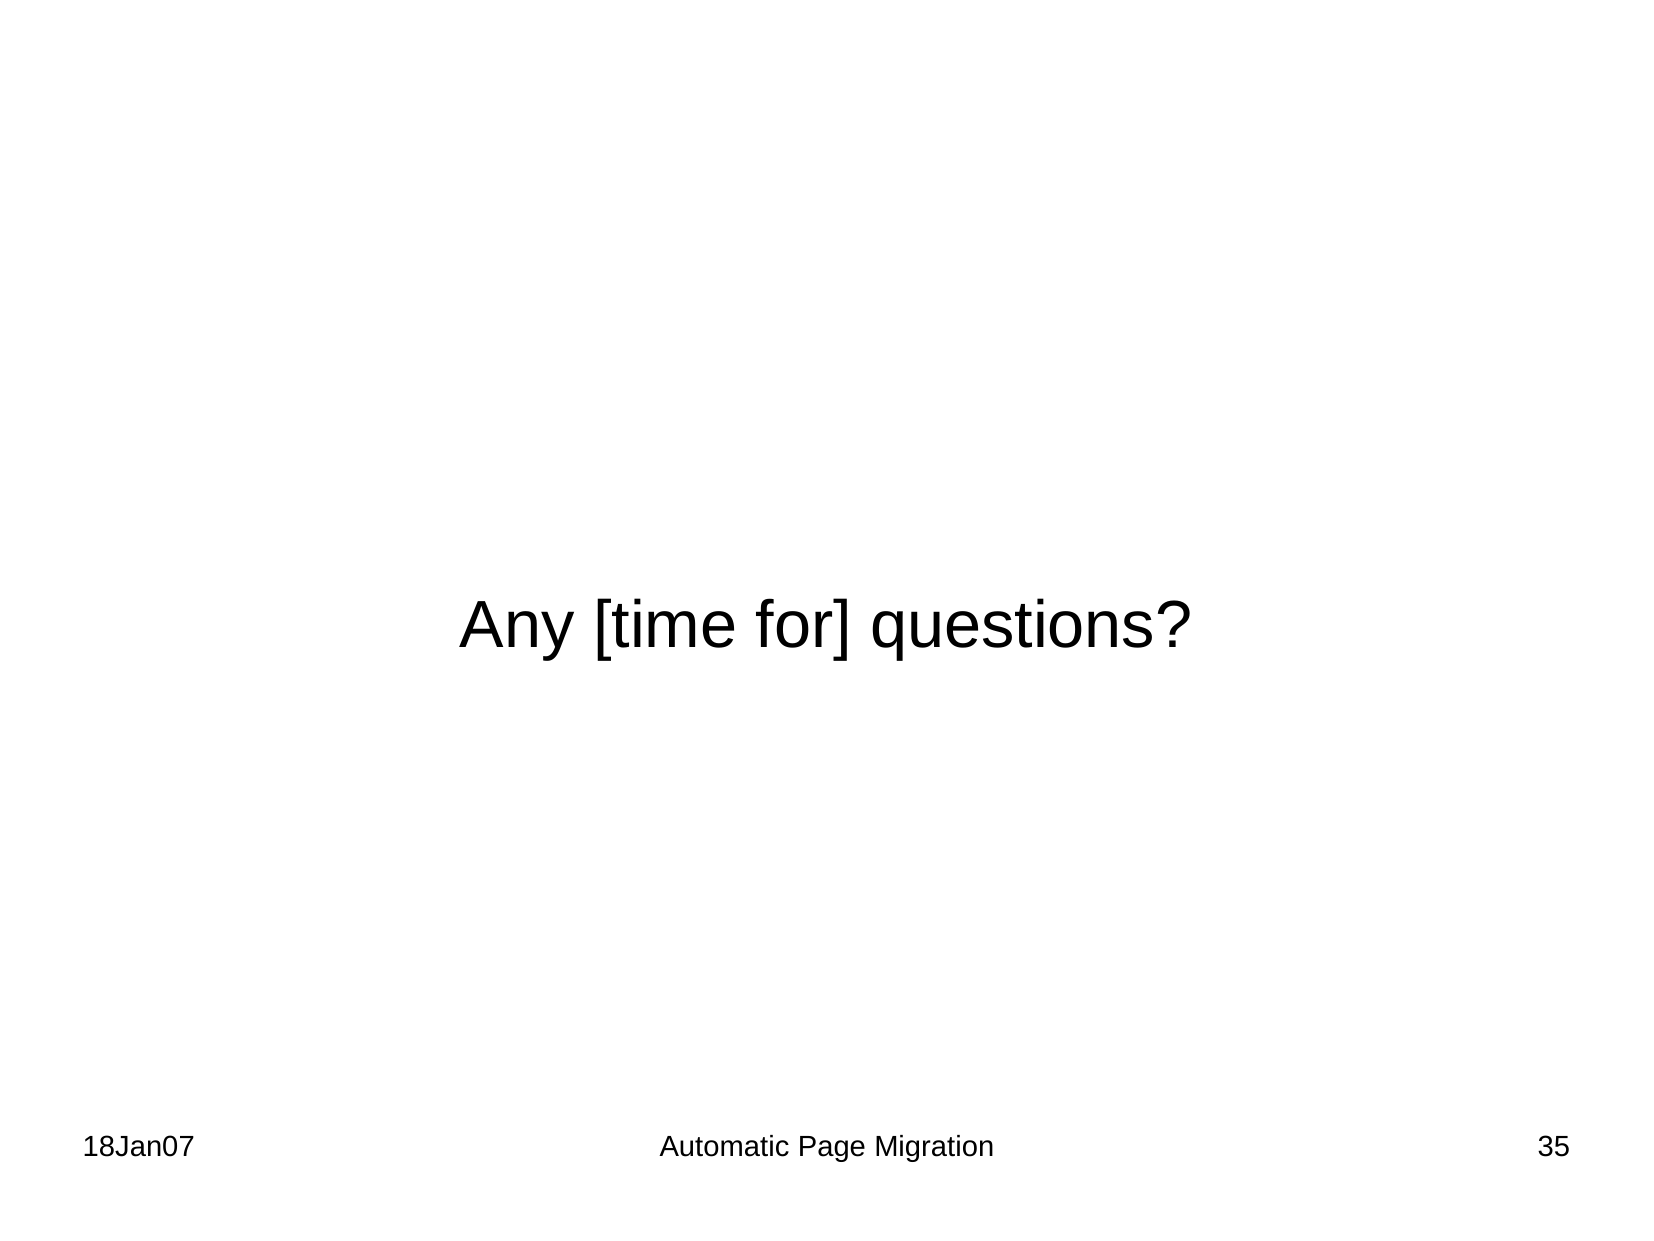

#
Any [time for] questions?
18Jan07
Automatic Page Migration
35